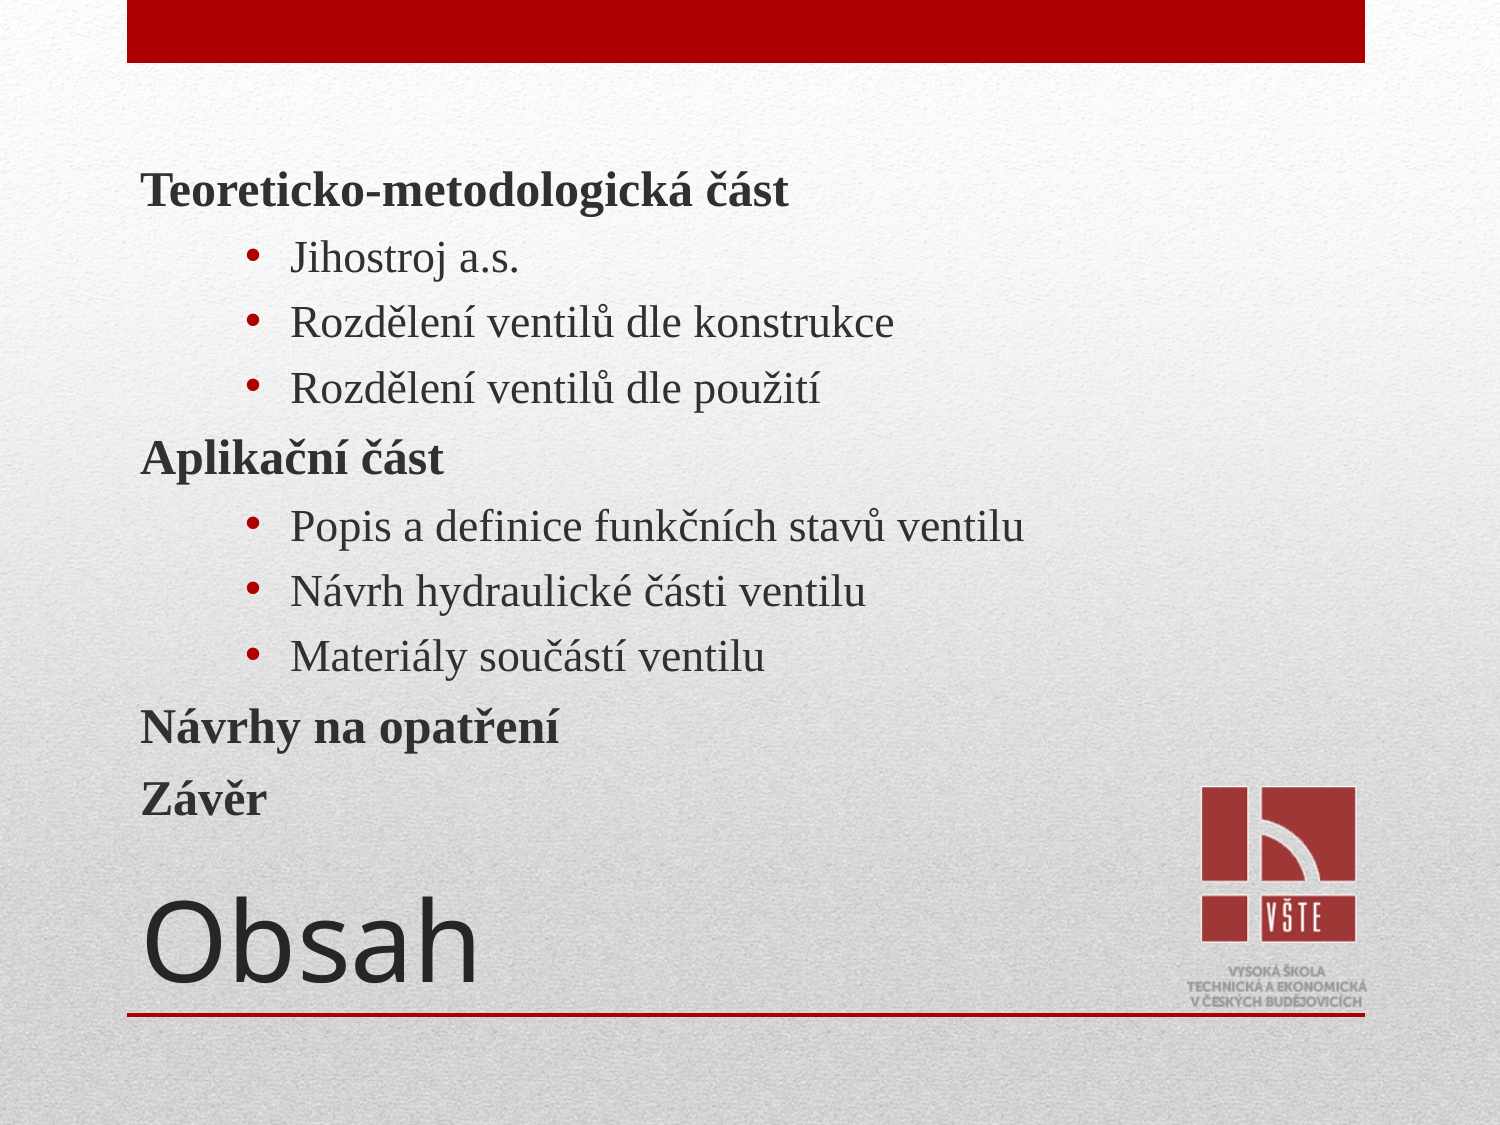

Teoreticko-metodologická část
Jihostroj a.s.
Rozdělení ventilů dle konstrukce
Rozdělení ventilů dle použití
Aplikační část
Popis a definice funkčních stavů ventilu
Návrh hydraulické části ventilu
Materiály součástí ventilu
Návrhy na opatření
Závěr
# Obsah